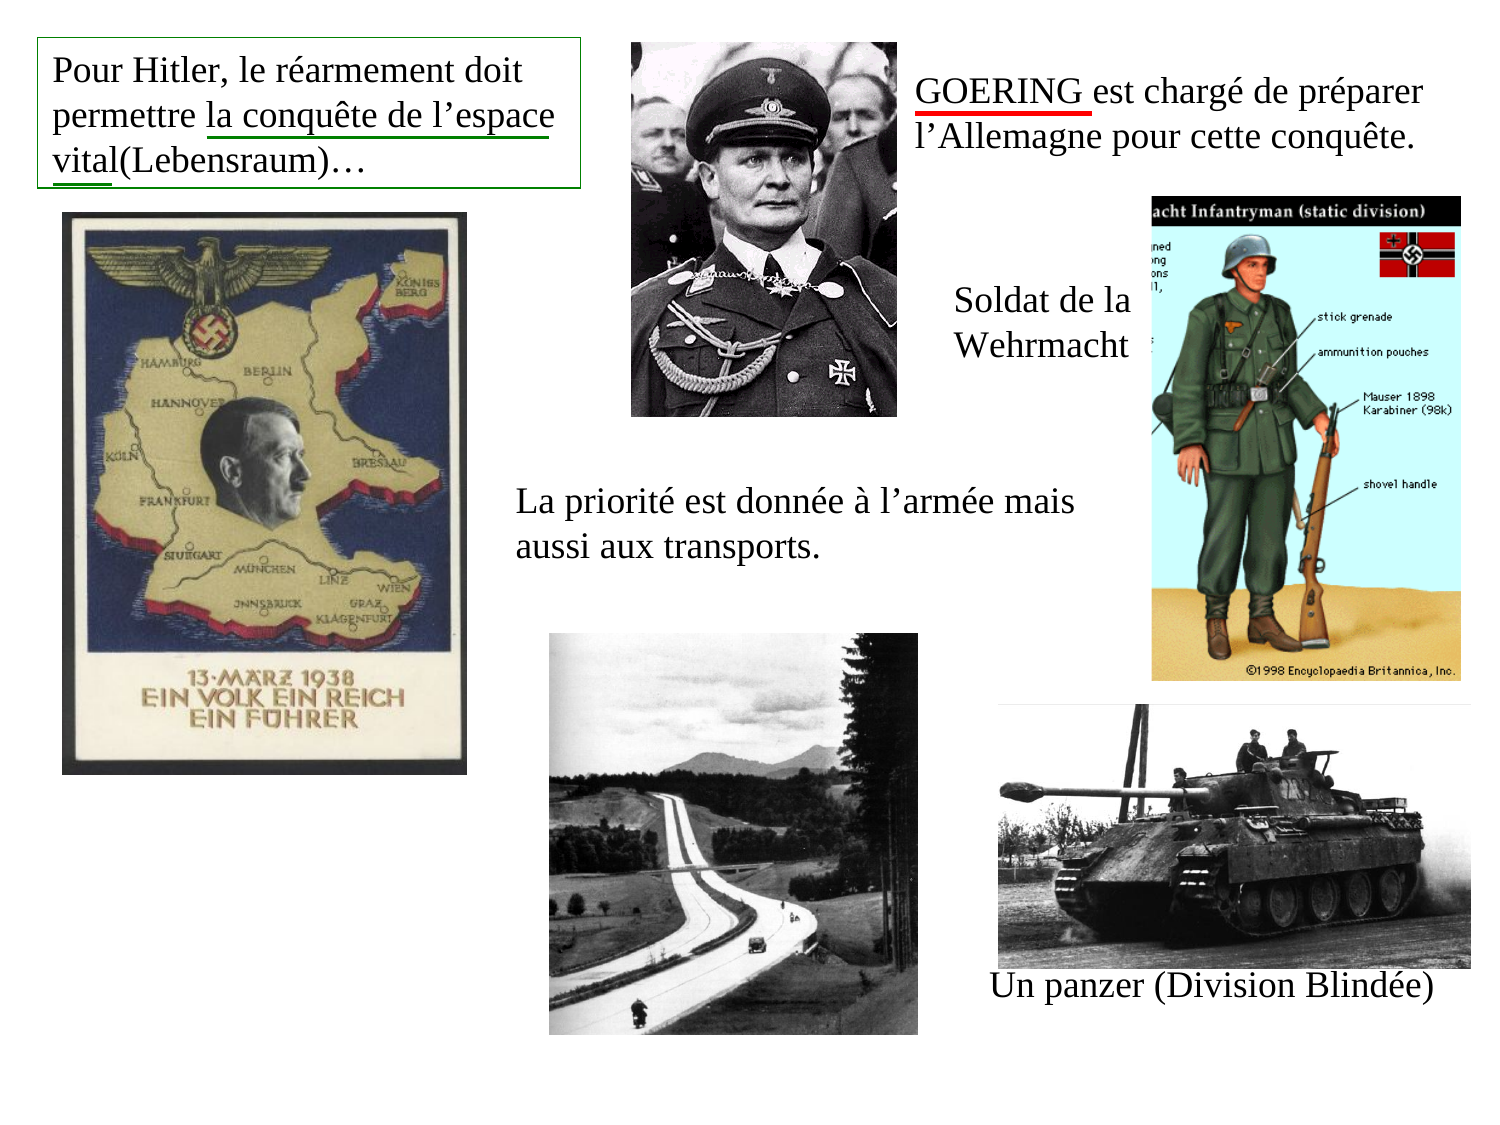

Pour Hitler, le réarmement doit
permettre la conquête de l’espace
vital(Lebensraum)…
GOERING est chargé de préparer
l’Allemagne pour cette conquête.
Soldat de la
Wehrmacht
La priorité est donnée à l’armée mais
aussi aux transports.
Un panzer (Division Blindée)